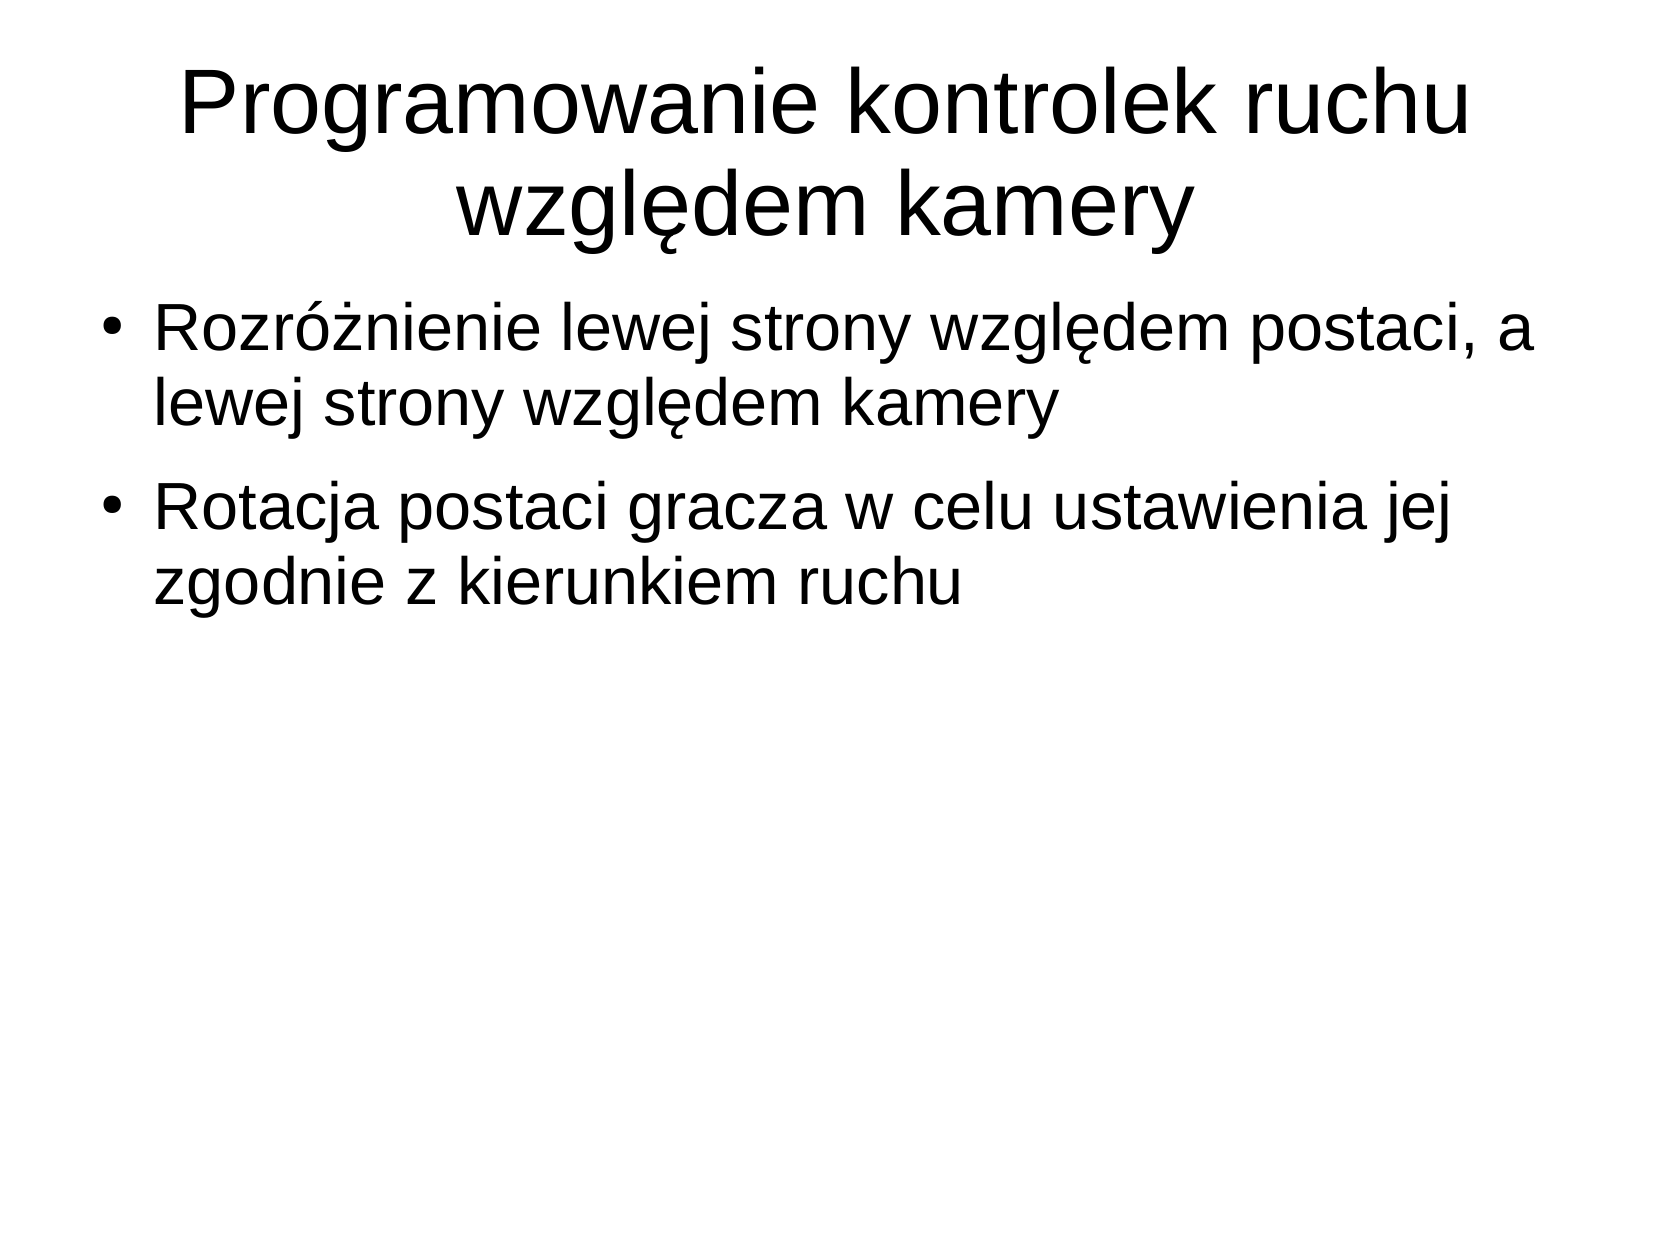

# Programowanie kontrolek ruchu względem kamery
Rozróżnienie lewej strony względem postaci, a lewej strony względem kamery
Rotacja postaci gracza w celu ustawienia jej zgodnie z kierunkiem ruchu